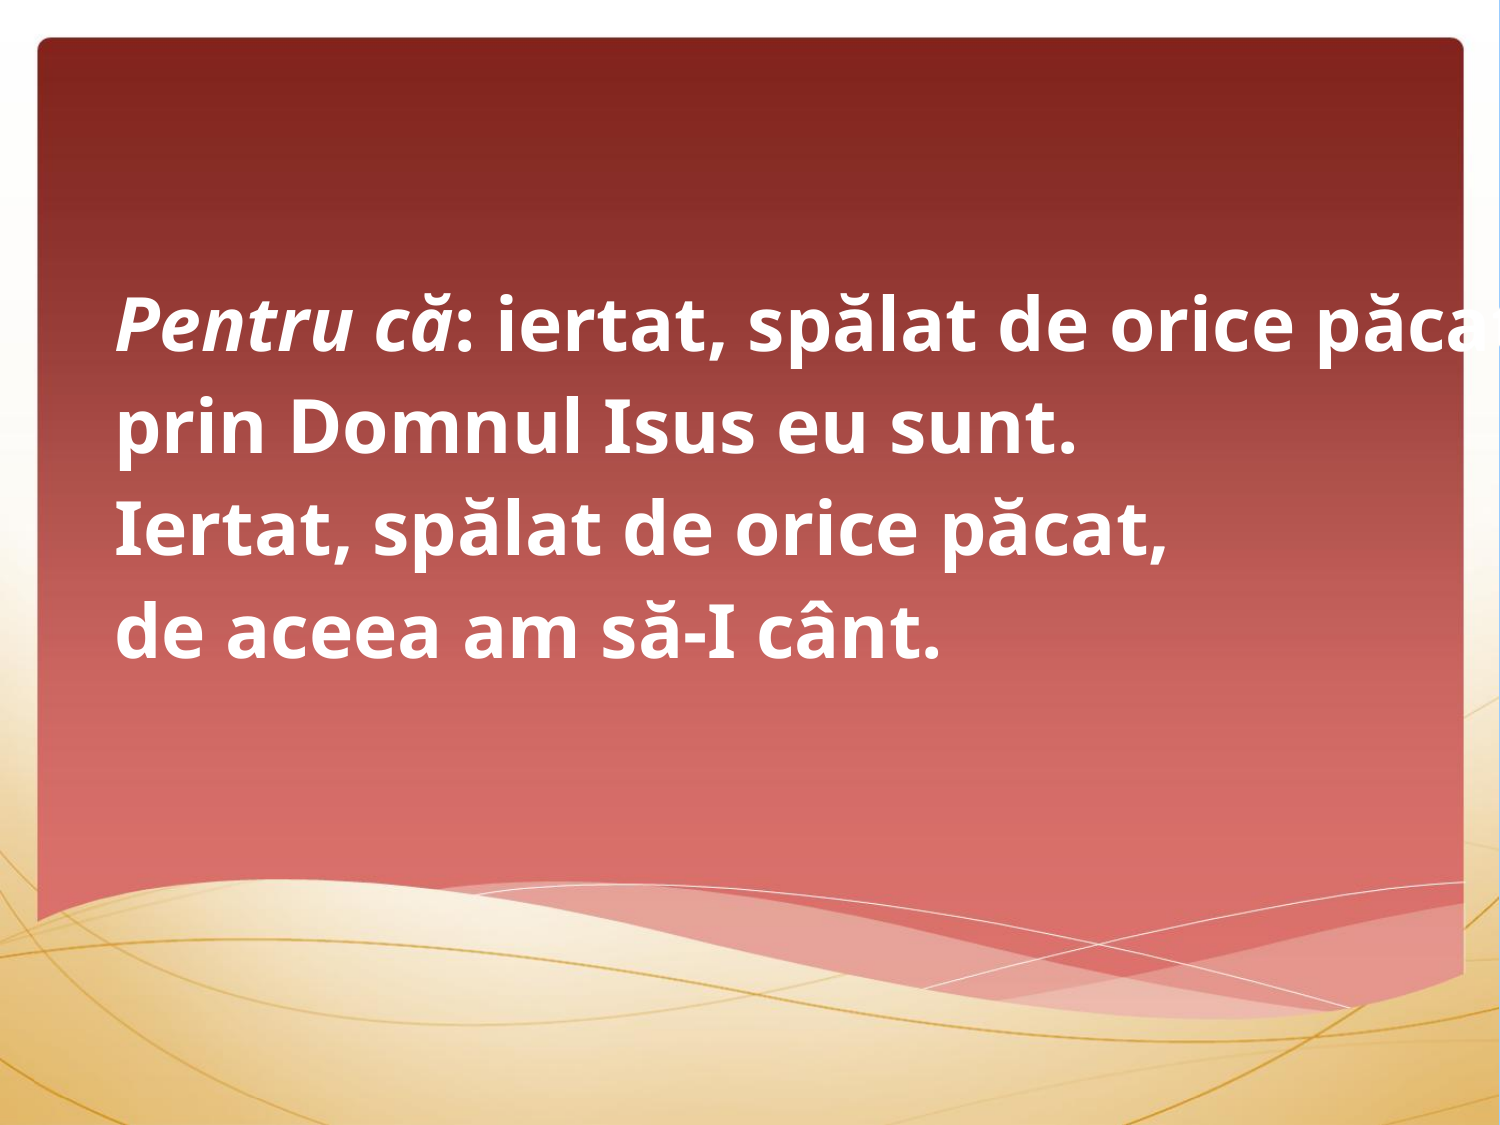

Pentru că: iertat, spălat de orice păcat
prin Domnul Isus eu sunt.
Iertat, spălat de orice păcat,
de aceea am să-I cânt.